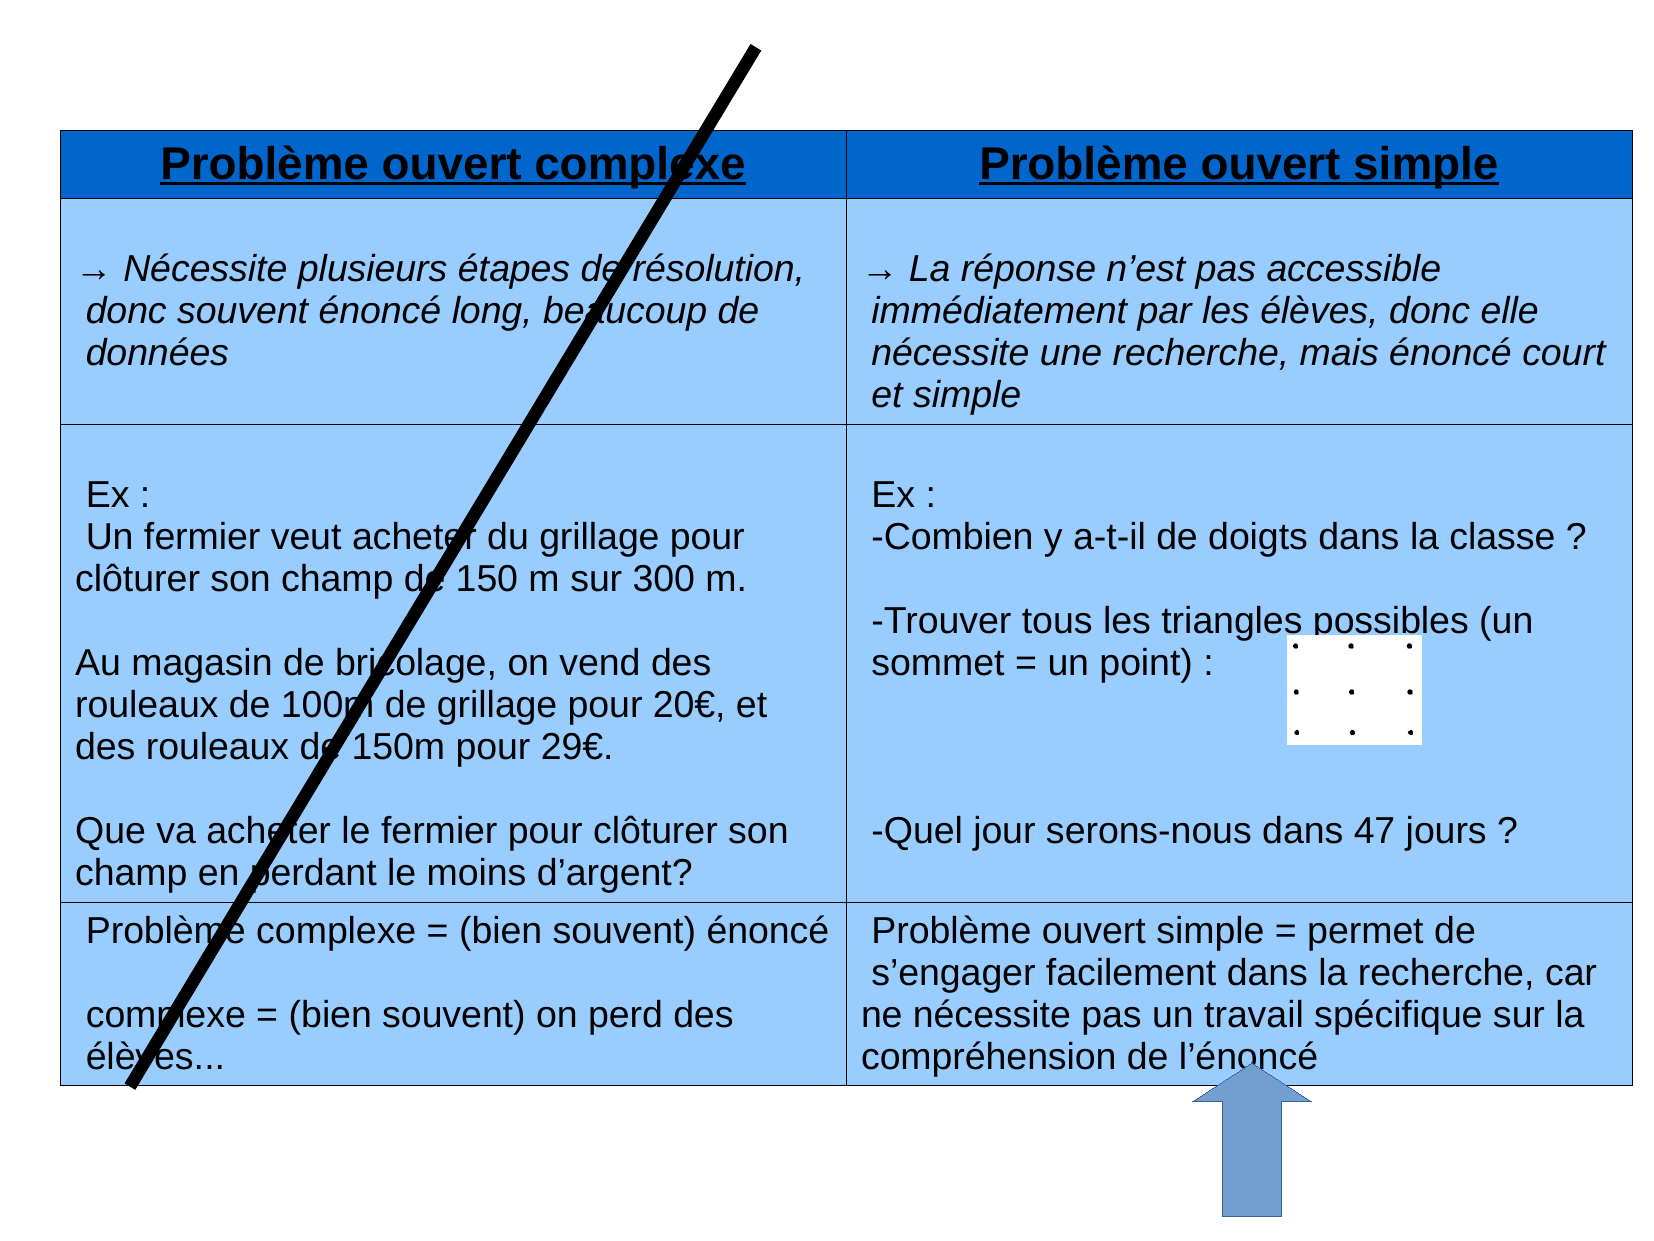

| Problème ouvert complexe | Problème ouvert simple |
| --- | --- |
| → Nécessite plusieurs étapes de résolution, donc souvent énoncé long, beaucoup de données | → La réponse n’est pas accessible immédiatement par les élèves, donc elle nécessite une recherche, mais énoncé court et simple |
| Ex : Un fermier veut acheter du grillage pour clôturer son champ de 150 m sur 300 m. Au magasin de bricolage, on vend des rouleaux de 100m de grillage pour 20€, et des rouleaux de 150m pour 29€. Que va acheter le fermier pour clôturer son champ en perdant le moins d’argent? | Ex : -Combien y a-t-il de doigts dans la classe ? -Trouver tous les triangles possibles (un sommet = un point) : -Quel jour serons-nous dans 47 jours ? |
| Problème complexe = (bien souvent) énoncé complexe = (bien souvent) on perd des élèves... | Problème ouvert simple = permet de s’engager facilement dans la recherche, car ne nécessite pas un travail spécifique sur la compréhension de l’énoncé |